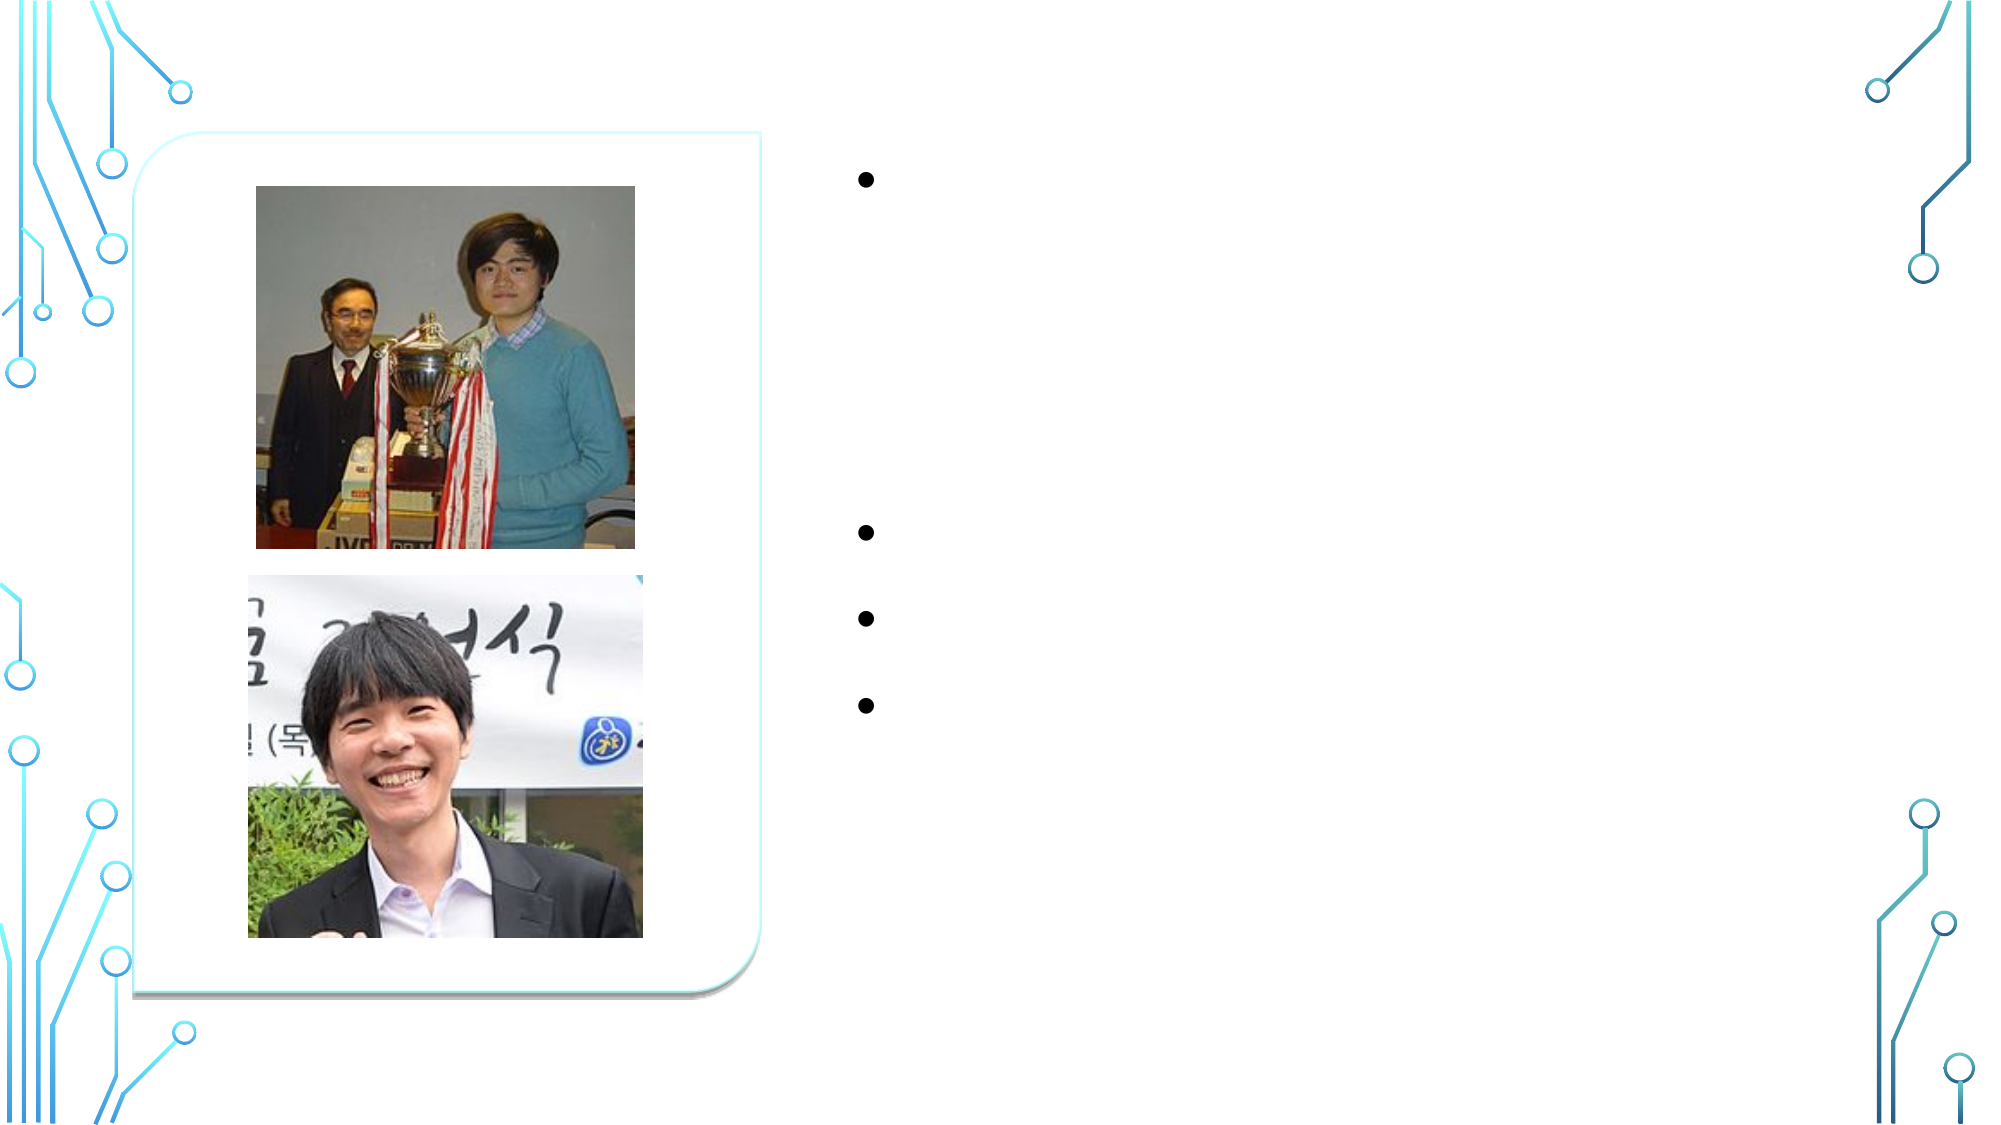

# „Herný štýl AlphaGo bol veľmi silný a stabilný. Viem že je to počítač, ale keby mi to nikto nepovedal, možno by som si myslel že hráč je trochu zvláštny, ale veľmi silný, reálny človek.“
Lee Sedol komentoval, že AlphaGo hrá na vrchole amatérskych rebríčkov, ale on by mu stále mohol nechať jeden, dva kamene výhodu.